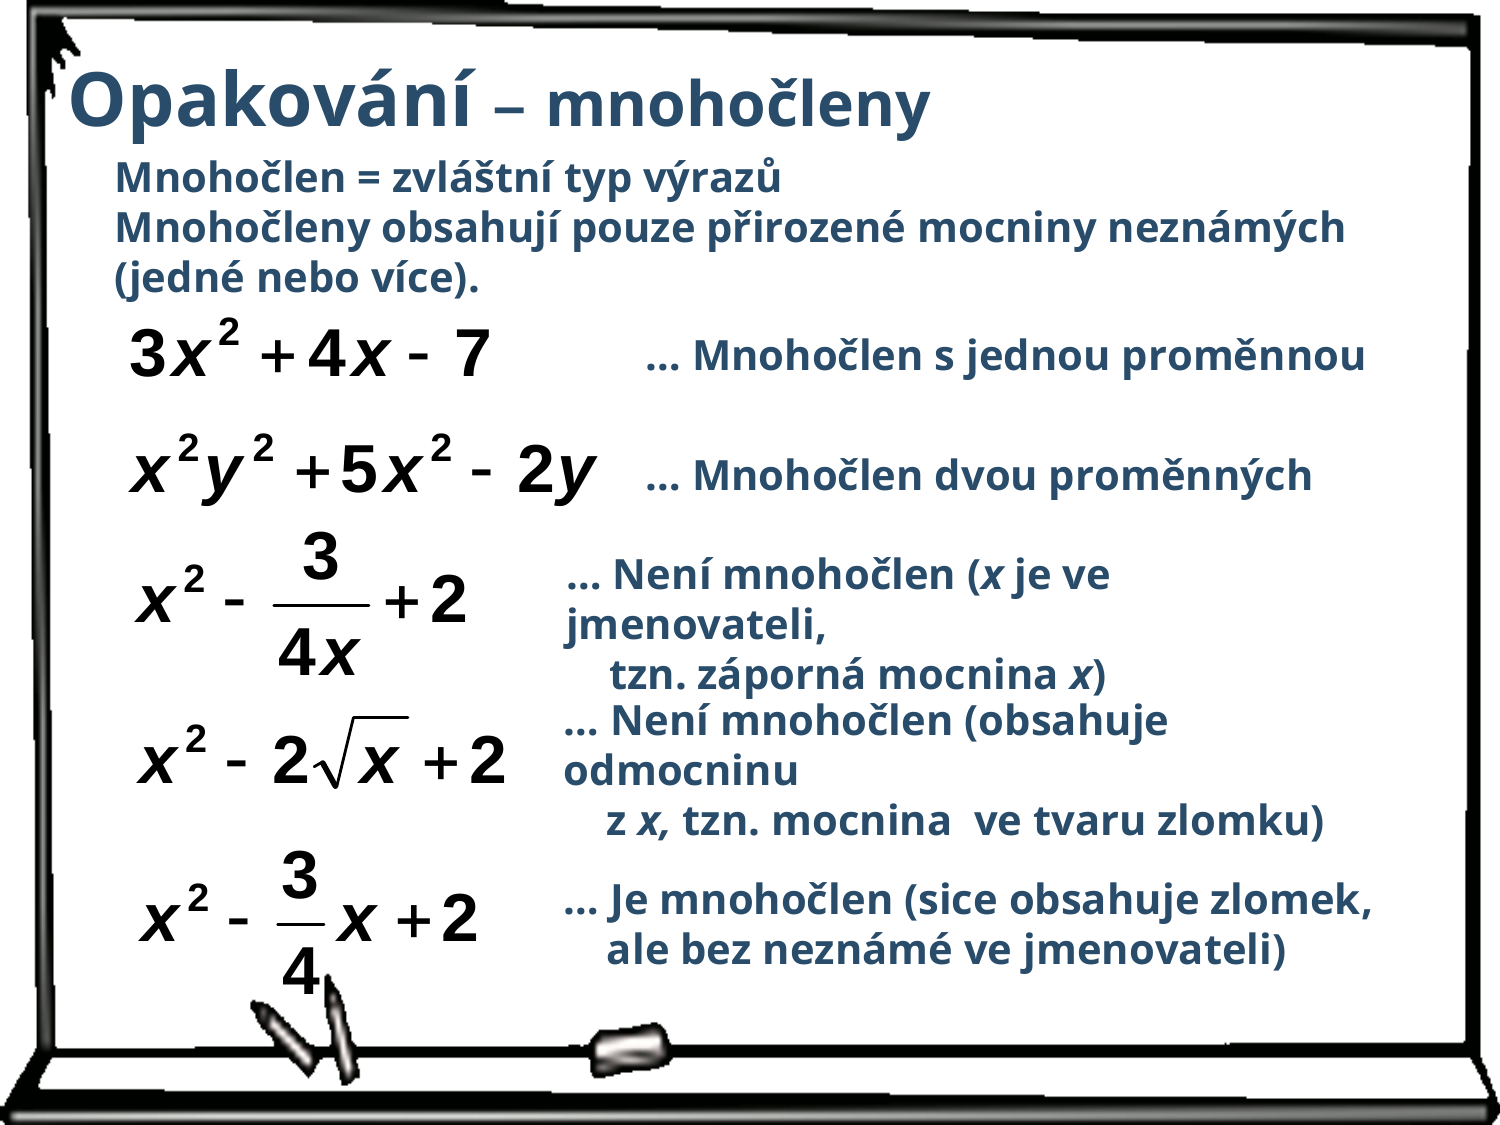

Opakování – mnohočleny
Mnohočlen = zvláštní typ výrazů
Mnohočleny obsahují pouze přirozené mocniny neznámých (jedné nebo více).
 … Mnohočlen s jednou proměnnou
 … Mnohočlen dvou proměnných
… Není mnohočlen (x je ve jmenovateli,
 tzn. záporná mocnina x)
… Není mnohočlen (obsahuje odmocninu
 z x, tzn. mocnina ve tvaru zlomku)
… Je mnohočlen (sice obsahuje zlomek,
 ale bez neznámé ve jmenovateli)